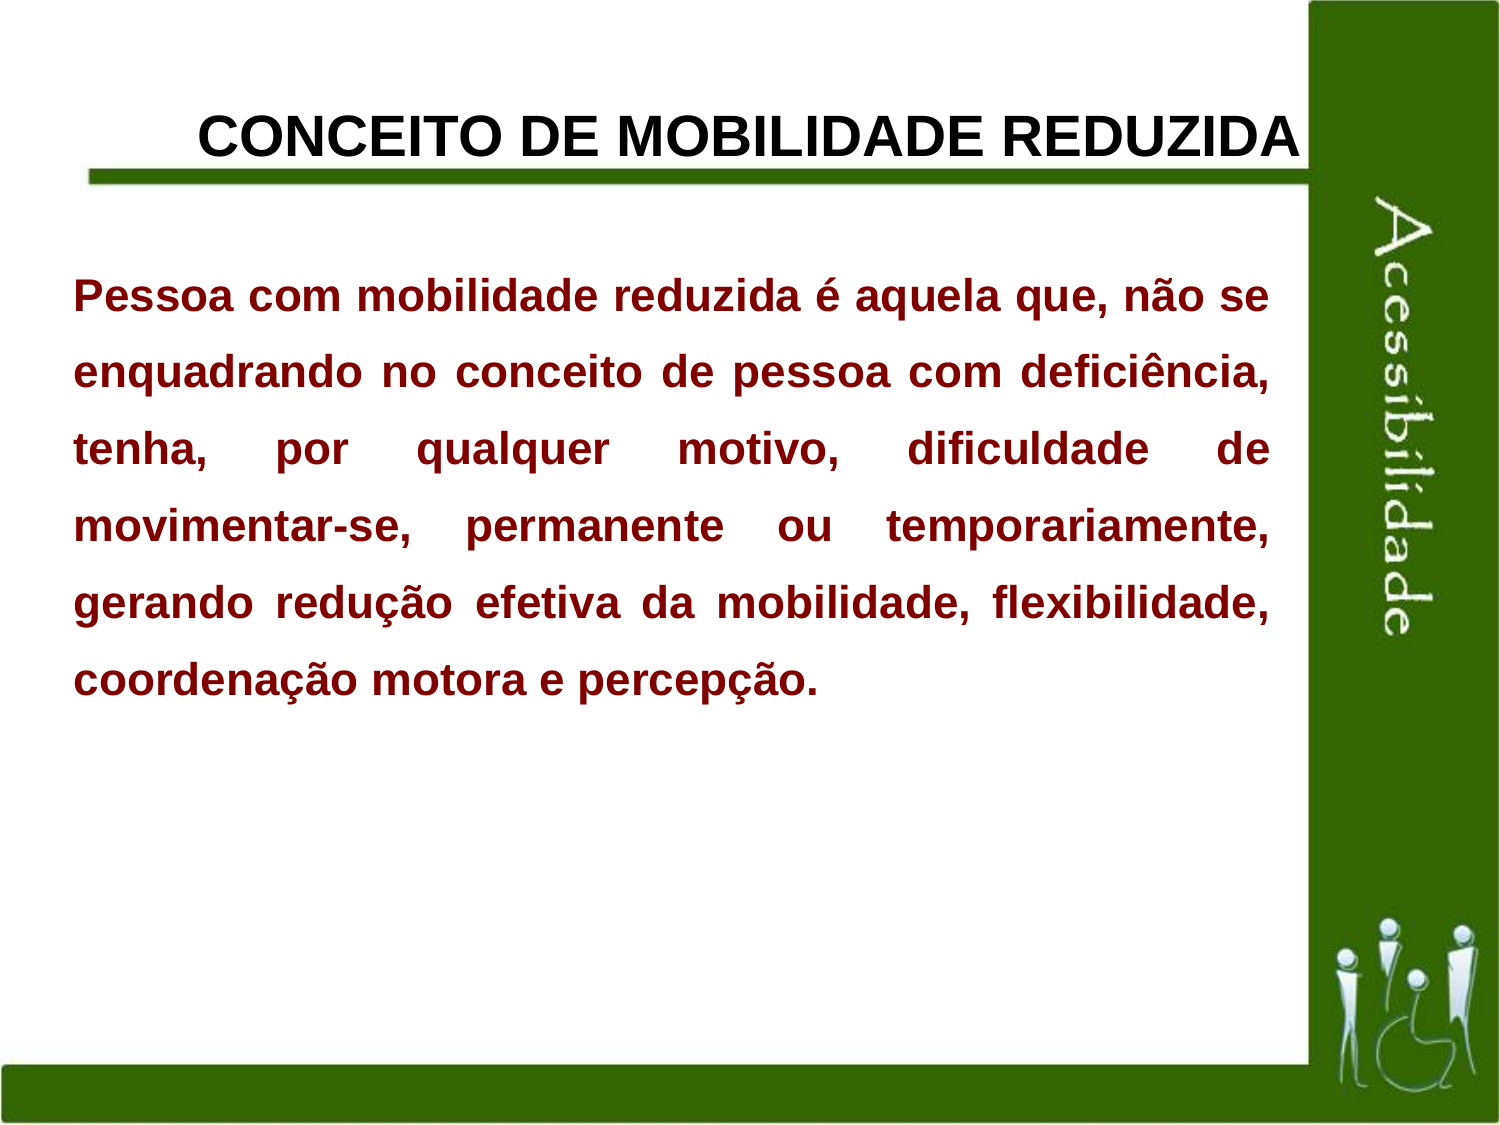

# CONCEITO DE MOBILIDADE REDUZIDA
Pessoa com mobilidade reduzida é aquela que, não se enquadrando no conceito de pessoa com deficiência, tenha, por qualquer motivo, dificuldade de movimentar-se, permanente ou temporariamente, gerando redução efetiva da mobilidade, flexibilidade, coordenação motora e percepção.